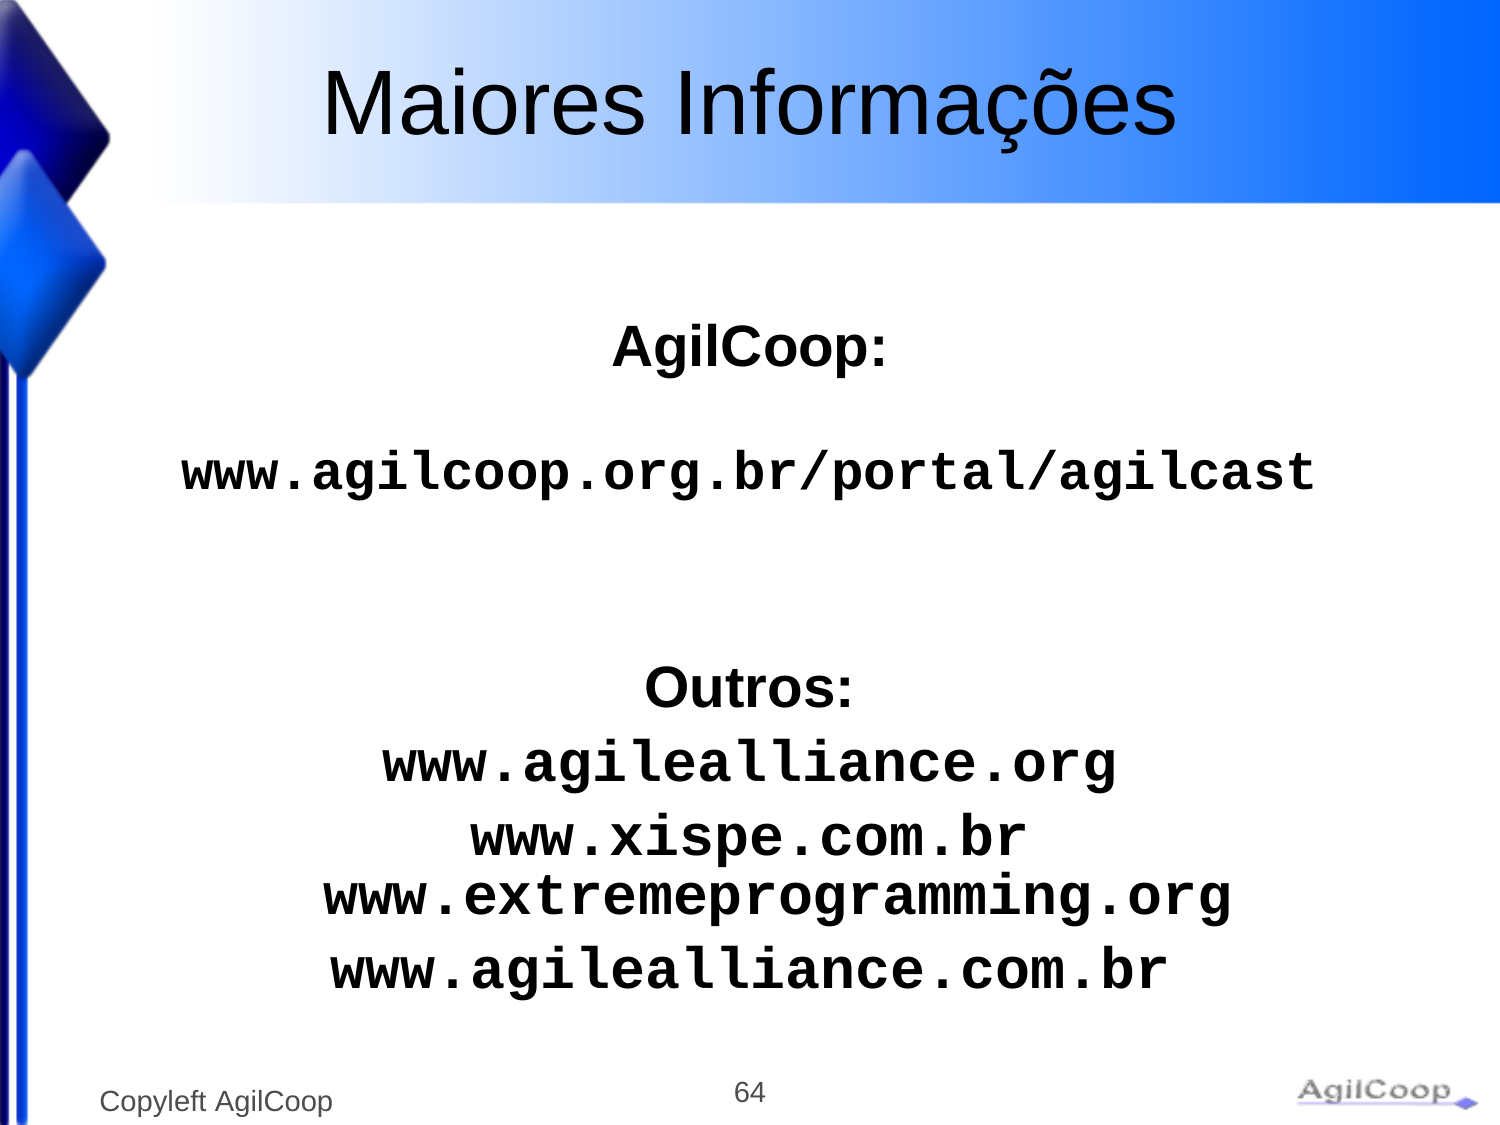

# Maiores Informações
AgilCoop:
www.agilcoop.org.br/portal/agilcast
Outros:
www.agilealliance.org
www.xispe.com.br
www.extremeprogramming.org
www.agilealliance.com.br
64